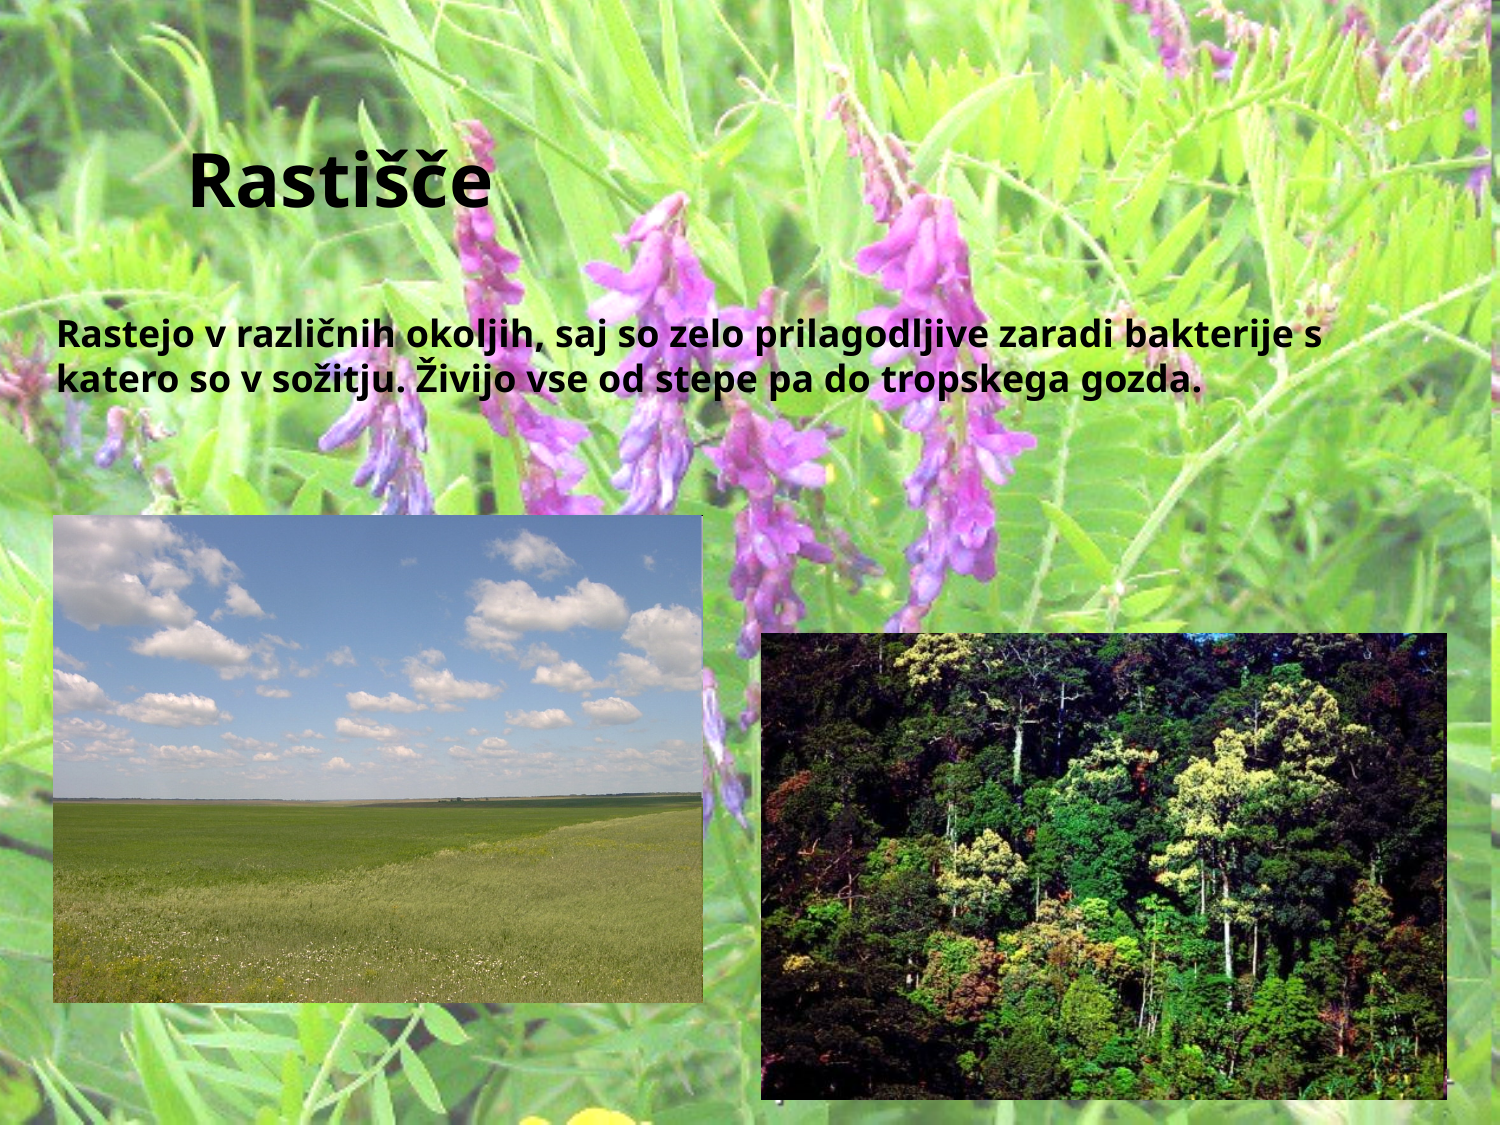

Rastišče
Rastejo v različnih okoljih, saj so zelo prilagodljive zaradi bakterije s katero so v sožitju. Živijo vse od stepe pa do tropskega gozda.